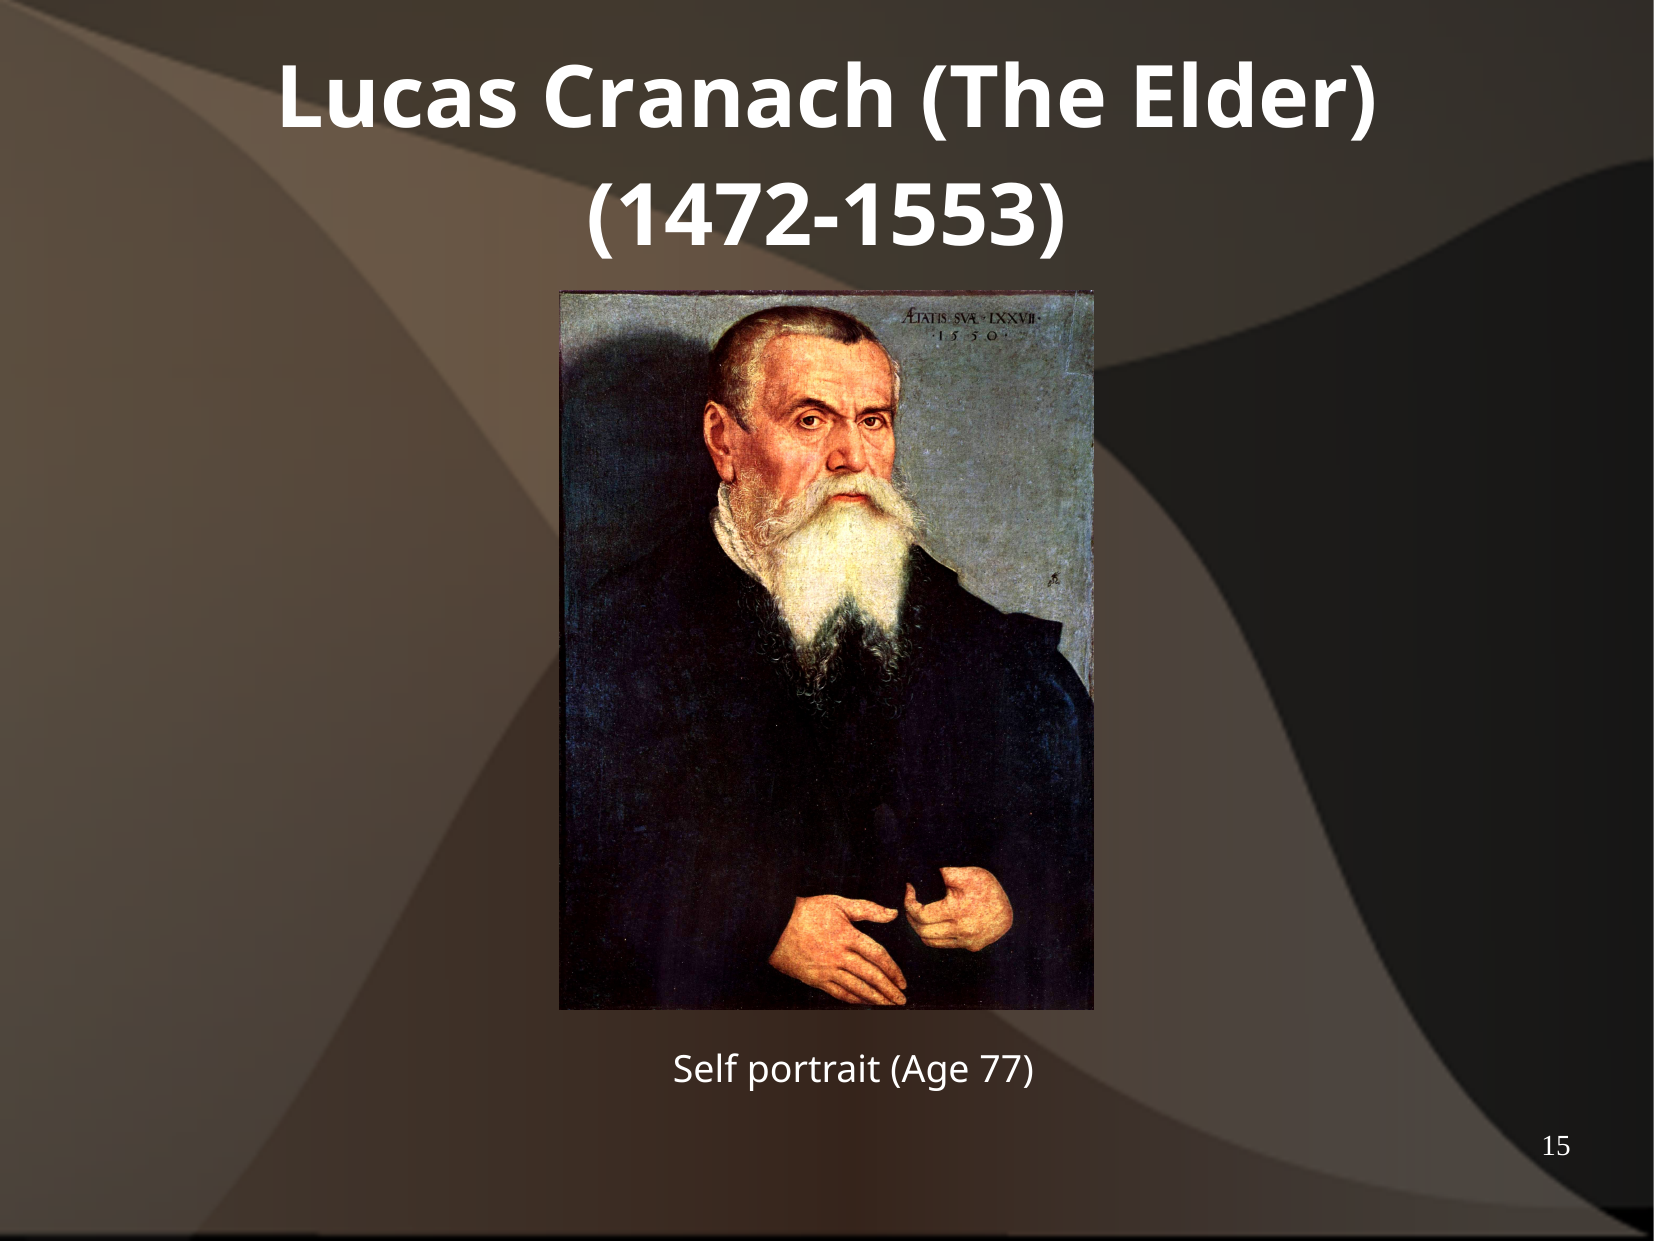

# Lucas Cranach (The Elder) (1472-1553)
Self portrait (Age 77)
15